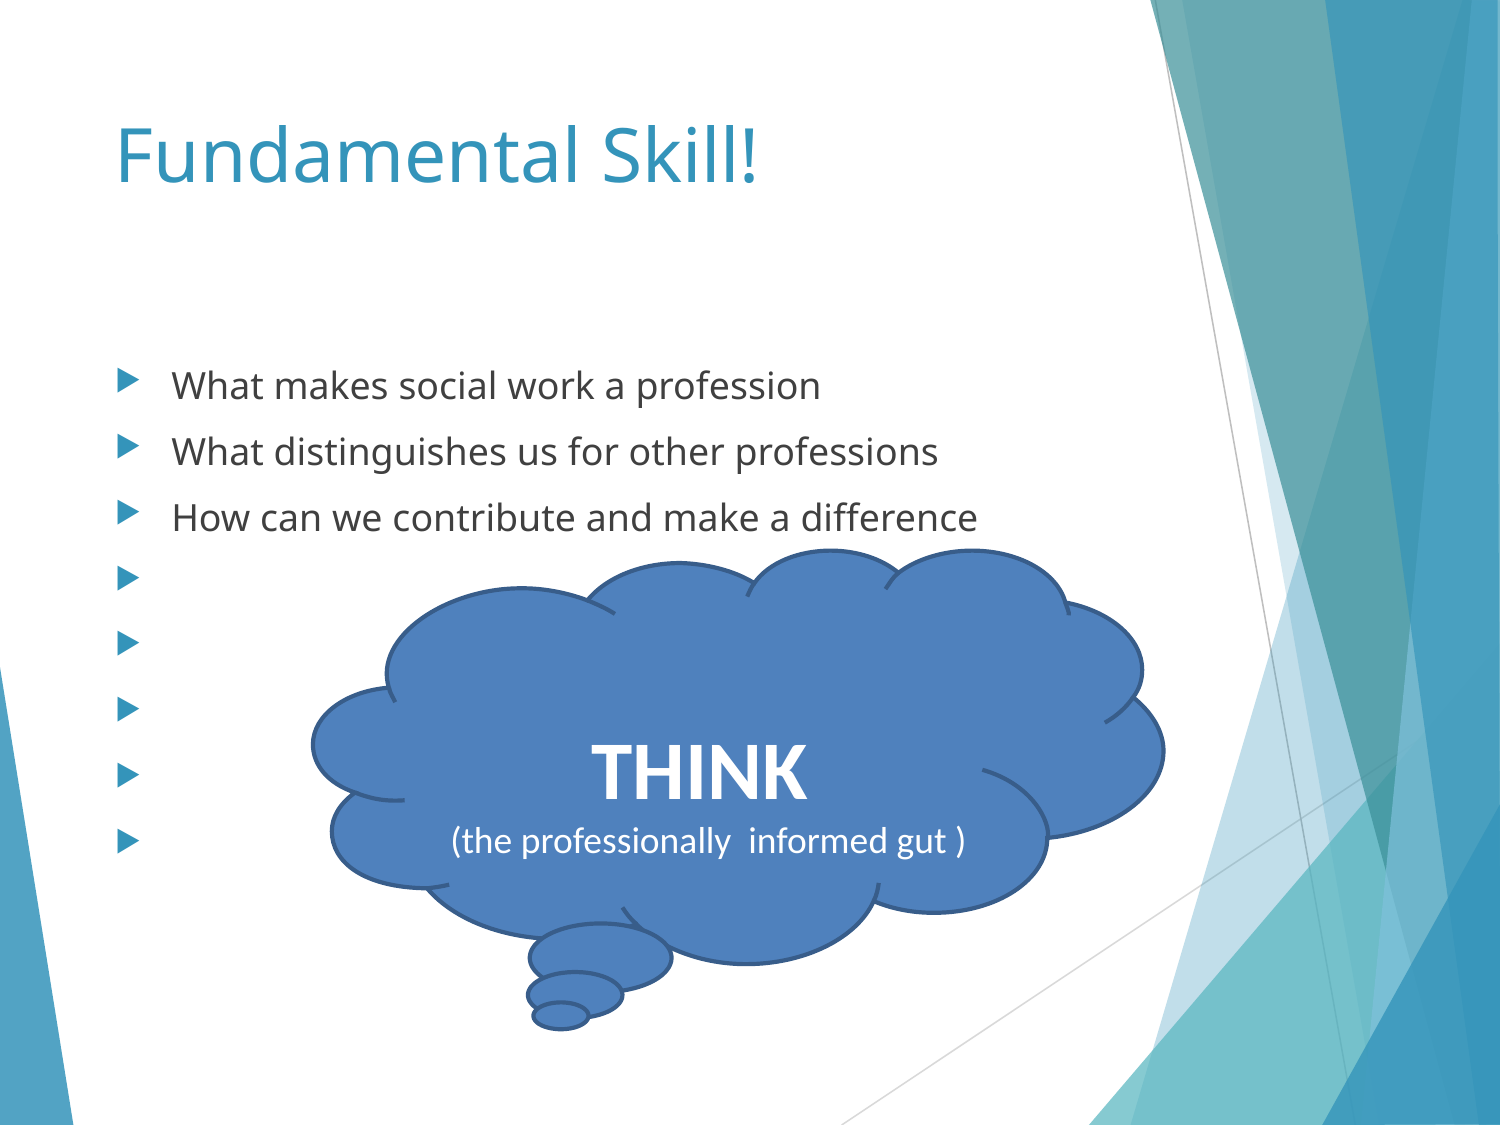

# Fundamental Skill!
What makes social work a profession
What distinguishes us for other professions
How can we contribute and make a difference
THINK
(the professionally informed gut )